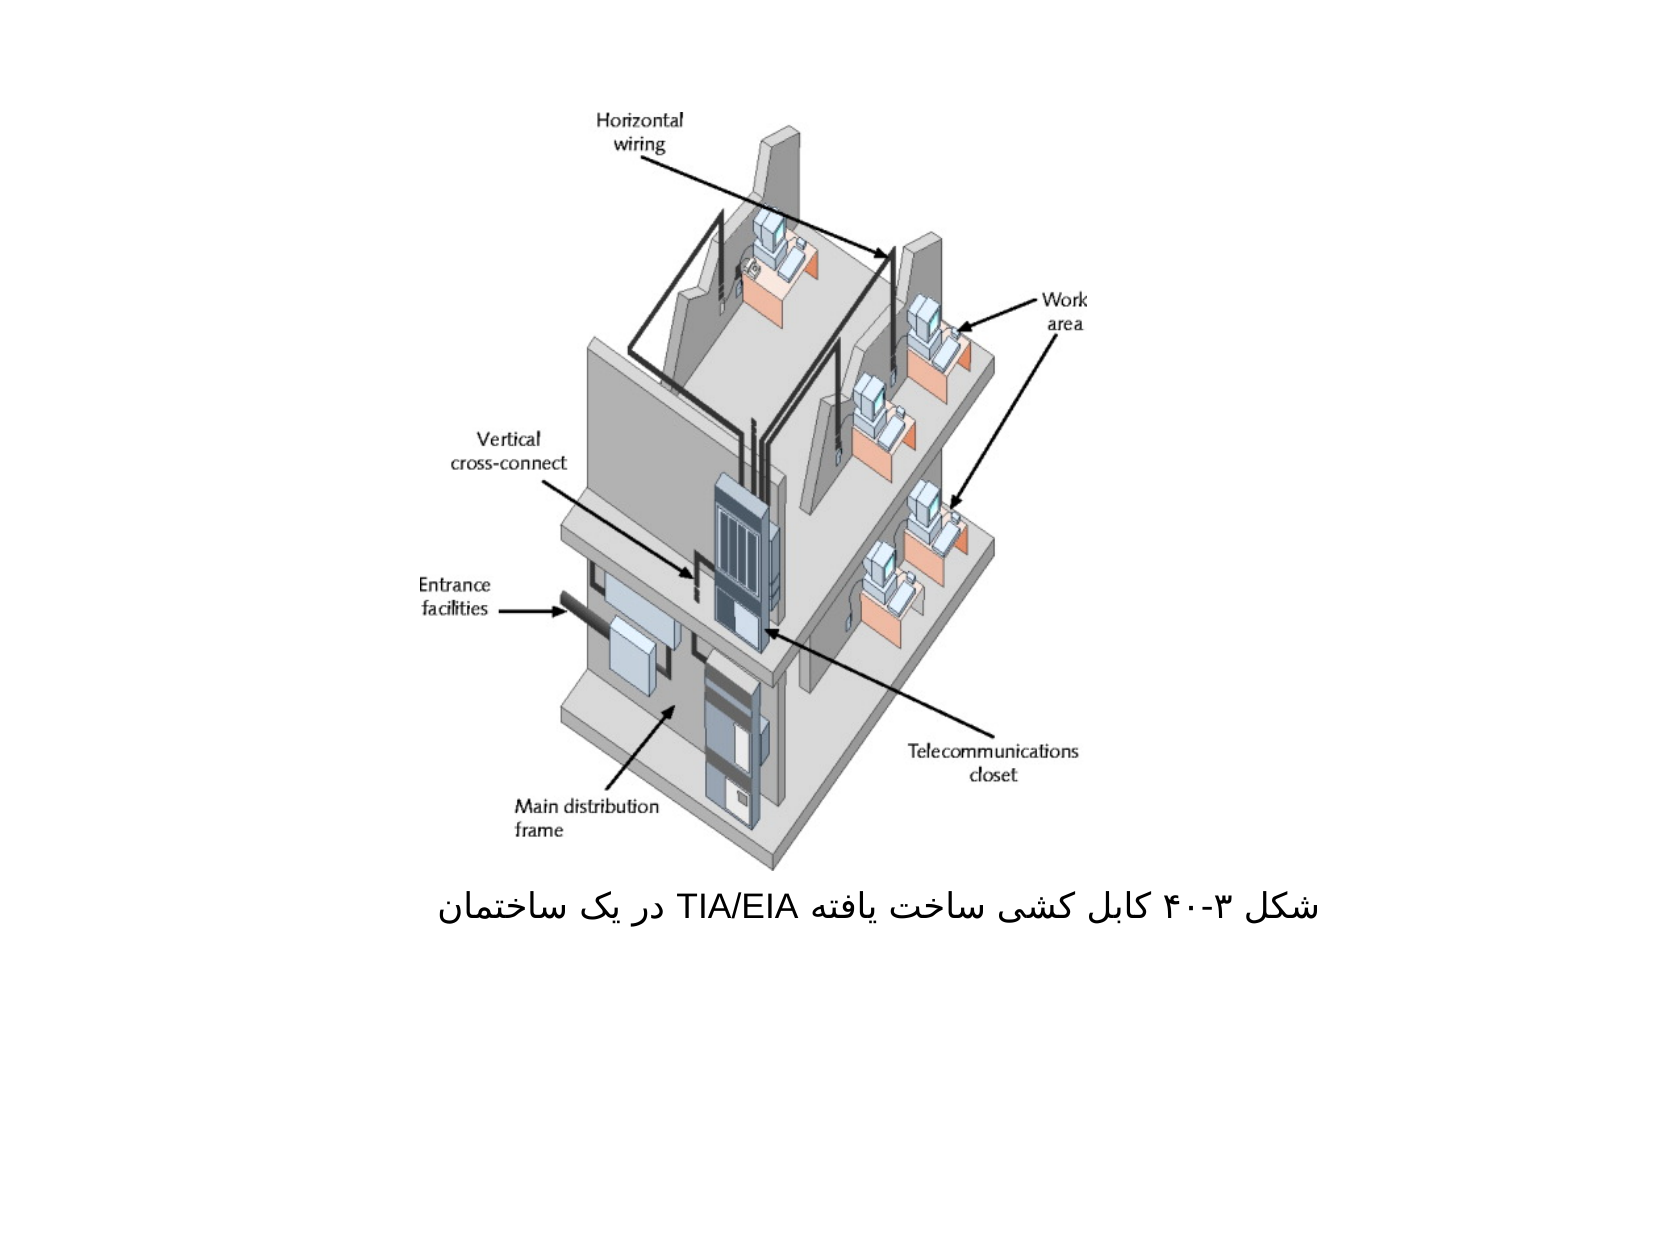

شکل ۳-۴۰ کابل کشی ساخت یافته TIA/EIA در یک ساختمان